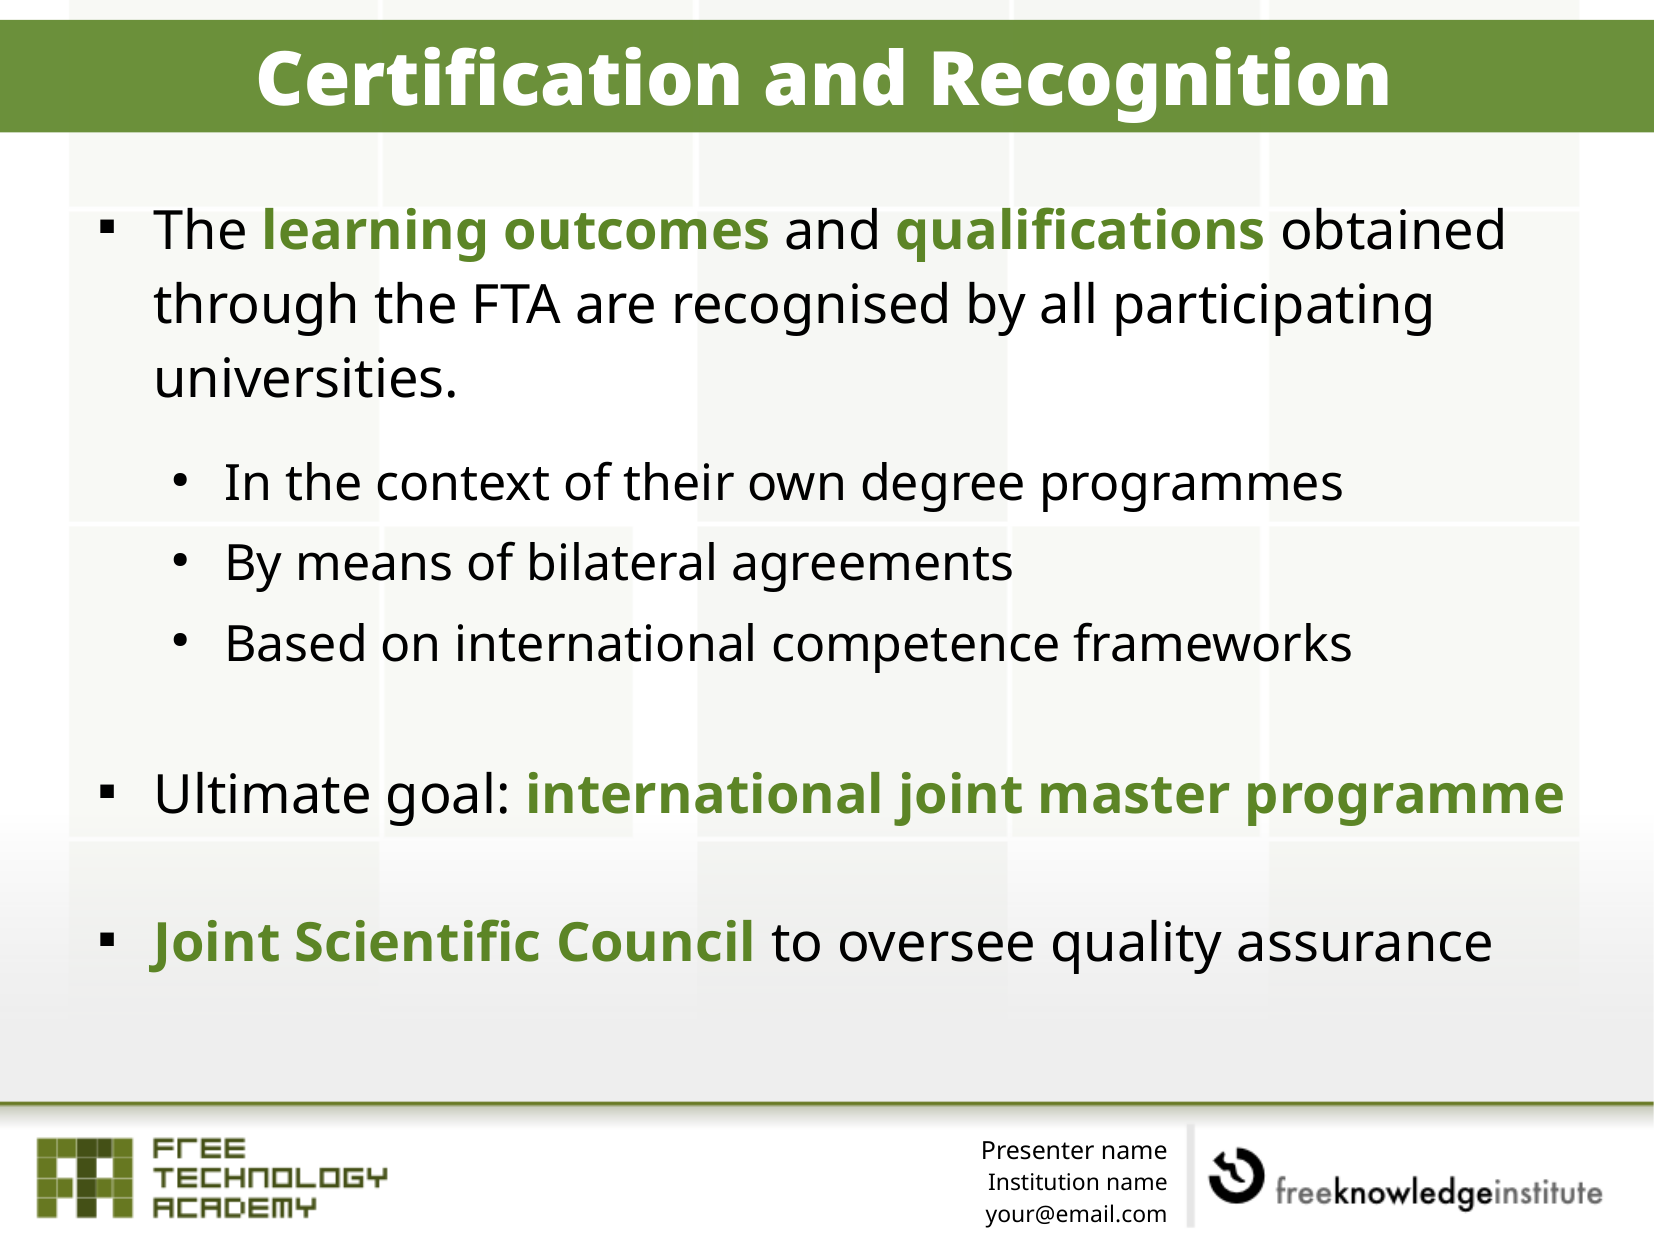

# Certification and Recognition
The learning outcomes and qualifications obtained through the FTA are recognised by all participating universities.
In the context of their own degree programmes
By means of bilateral agreements
Based on international competence frameworks
Ultimate goal: international joint master programme
Joint Scientific Council to oversee quality assurance